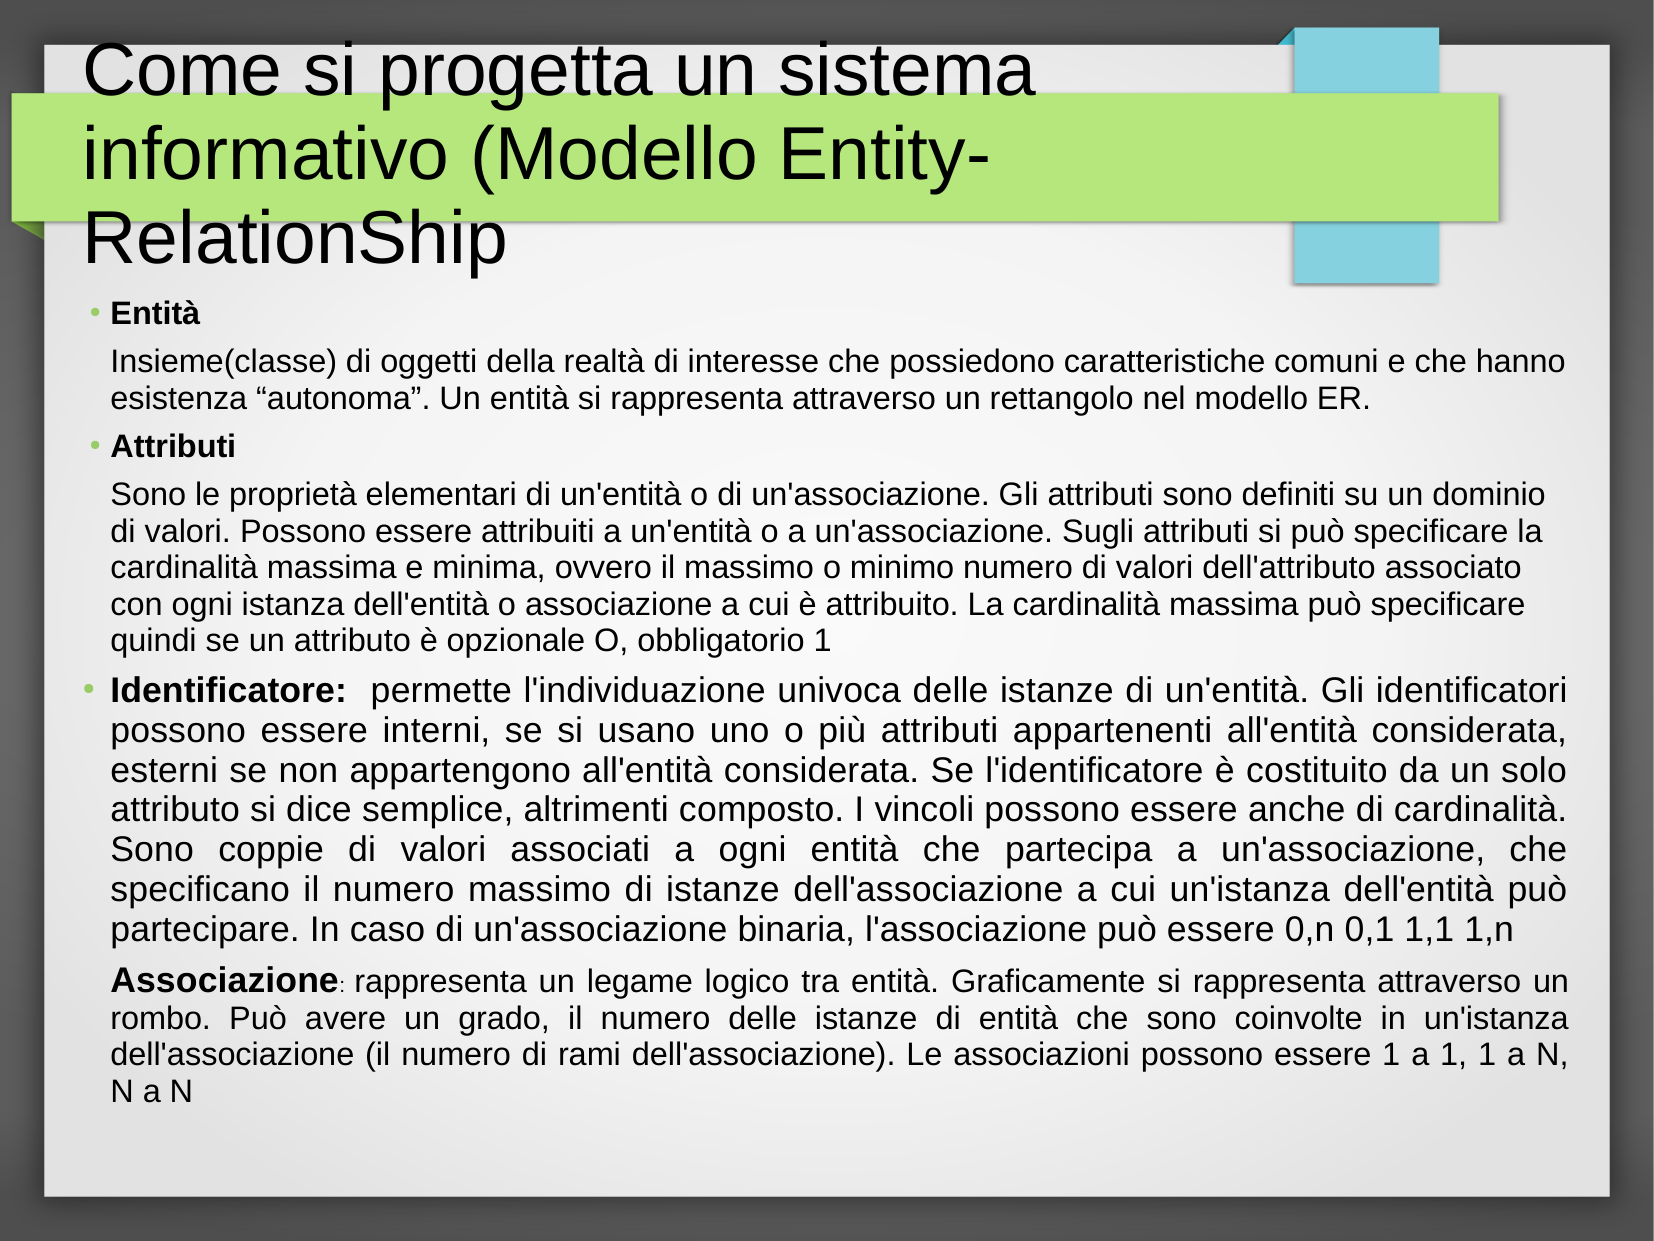

# Come si progetta un sistema informativo (Modello Entity-RelationShip
Entità
Insieme(classe) di oggetti della realtà di interesse che possiedono caratteristiche comuni e che hanno esistenza “autonoma”. Un entità si rappresenta attraverso un rettangolo nel modello ER.
Attributi
Sono le proprietà elementari di un'entità o di un'associazione. Gli attributi sono definiti su un dominio di valori. Possono essere attribuiti a un'entità o a un'associazione. Sugli attributi si può specificare la cardinalità massima e minima, ovvero il massimo o minimo numero di valori dell'attributo associato con ogni istanza dell'entità o associazione a cui è attribuito. La cardinalità massima può specificare quindi se un attributo è opzionale O, obbligatorio 1
Identificatore: permette l'individuazione univoca delle istanze di un'entità. Gli identificatori possono essere interni, se si usano uno o più attributi appartenenti all'entità considerata, esterni se non appartengono all'entità considerata. Se l'identificatore è costituito da un solo attributo si dice semplice, altrimenti composto. I vincoli possono essere anche di cardinalità. Sono coppie di valori associati a ogni entità che partecipa a un'associazione, che specificano il numero massimo di istanze dell'associazione a cui un'istanza dell'entità può partecipare. In caso di un'associazione binaria, l'associazione può essere 0,n 0,1 1,1 1,n
Associazione: rappresenta un legame logico tra entità. Graficamente si rappresenta attraverso un rombo. Può avere un grado, il numero delle istanze di entità che sono coinvolte in un'istanza dell'associazione (il numero di rami dell'associazione). Le associazioni possono essere 1 a 1, 1 a N, N a N